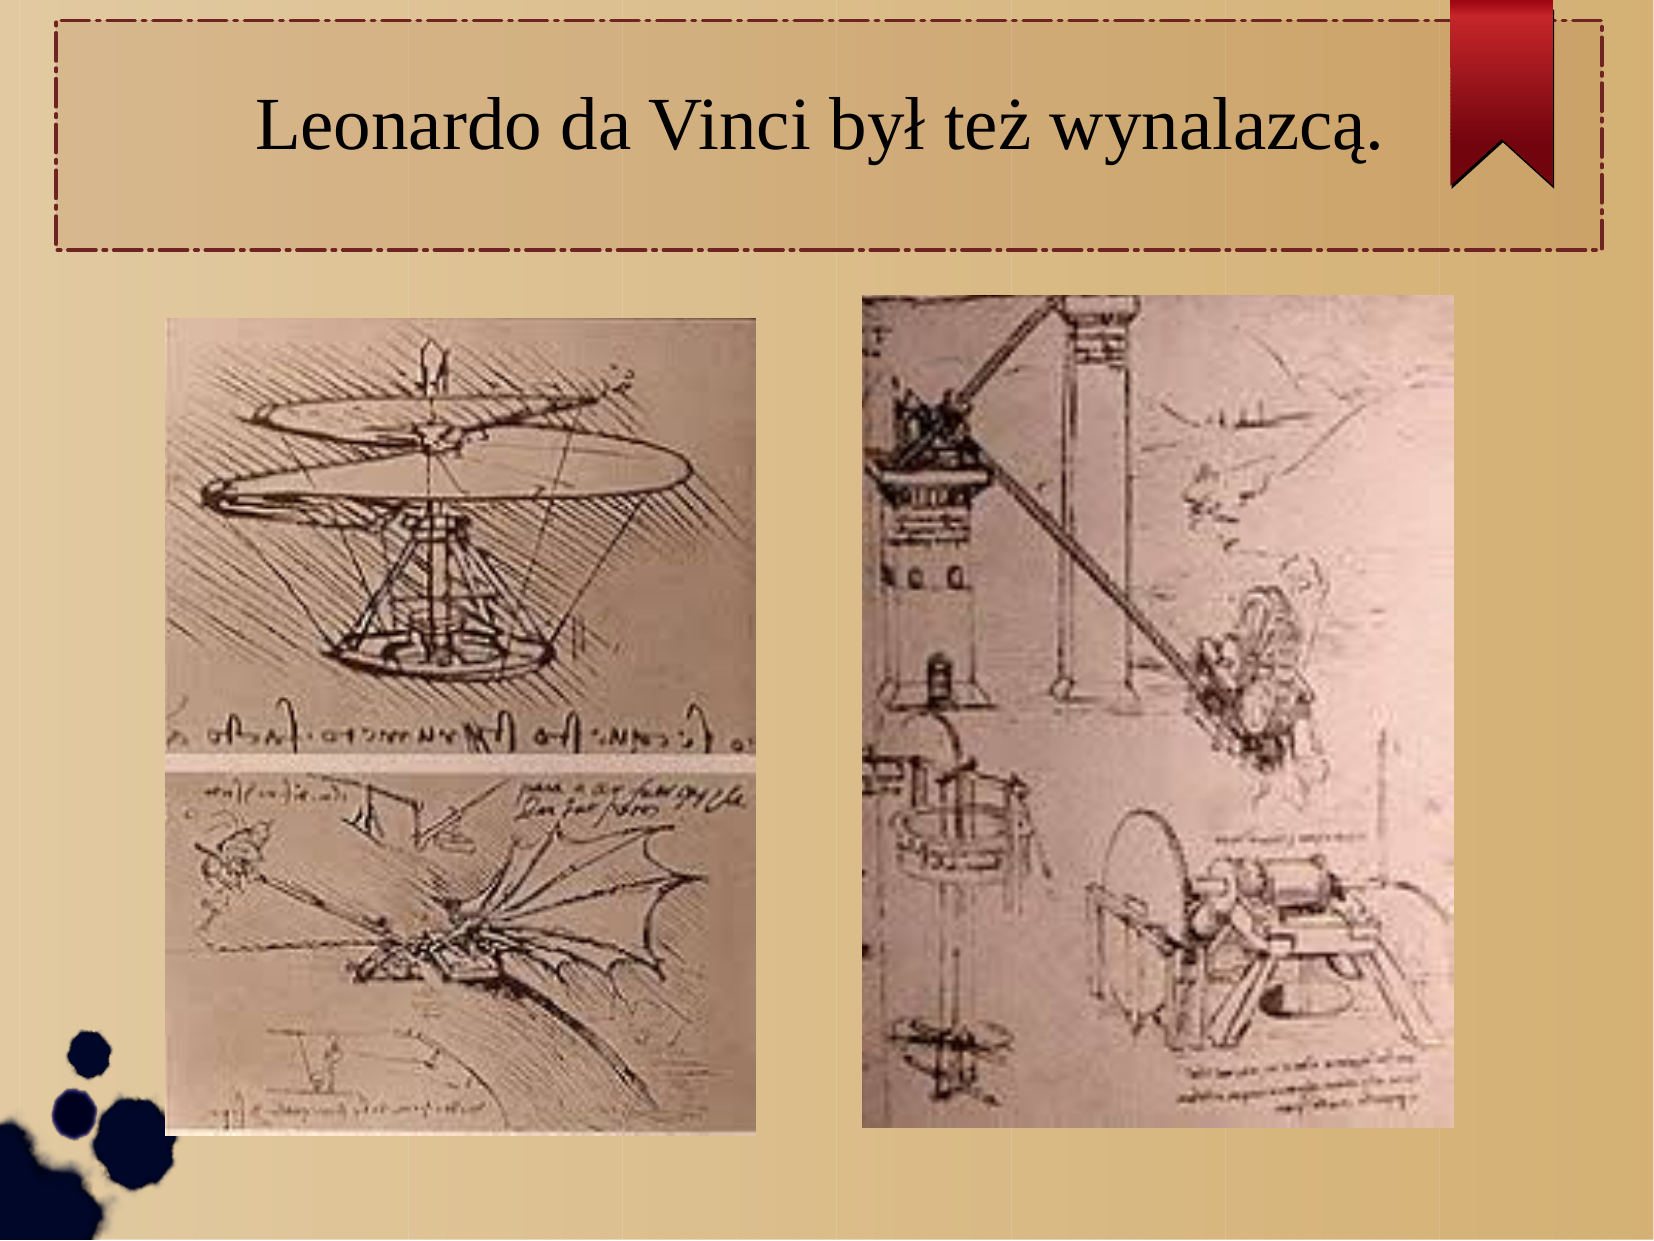

#
 Leonardo da Vinci był też wynalazcą.